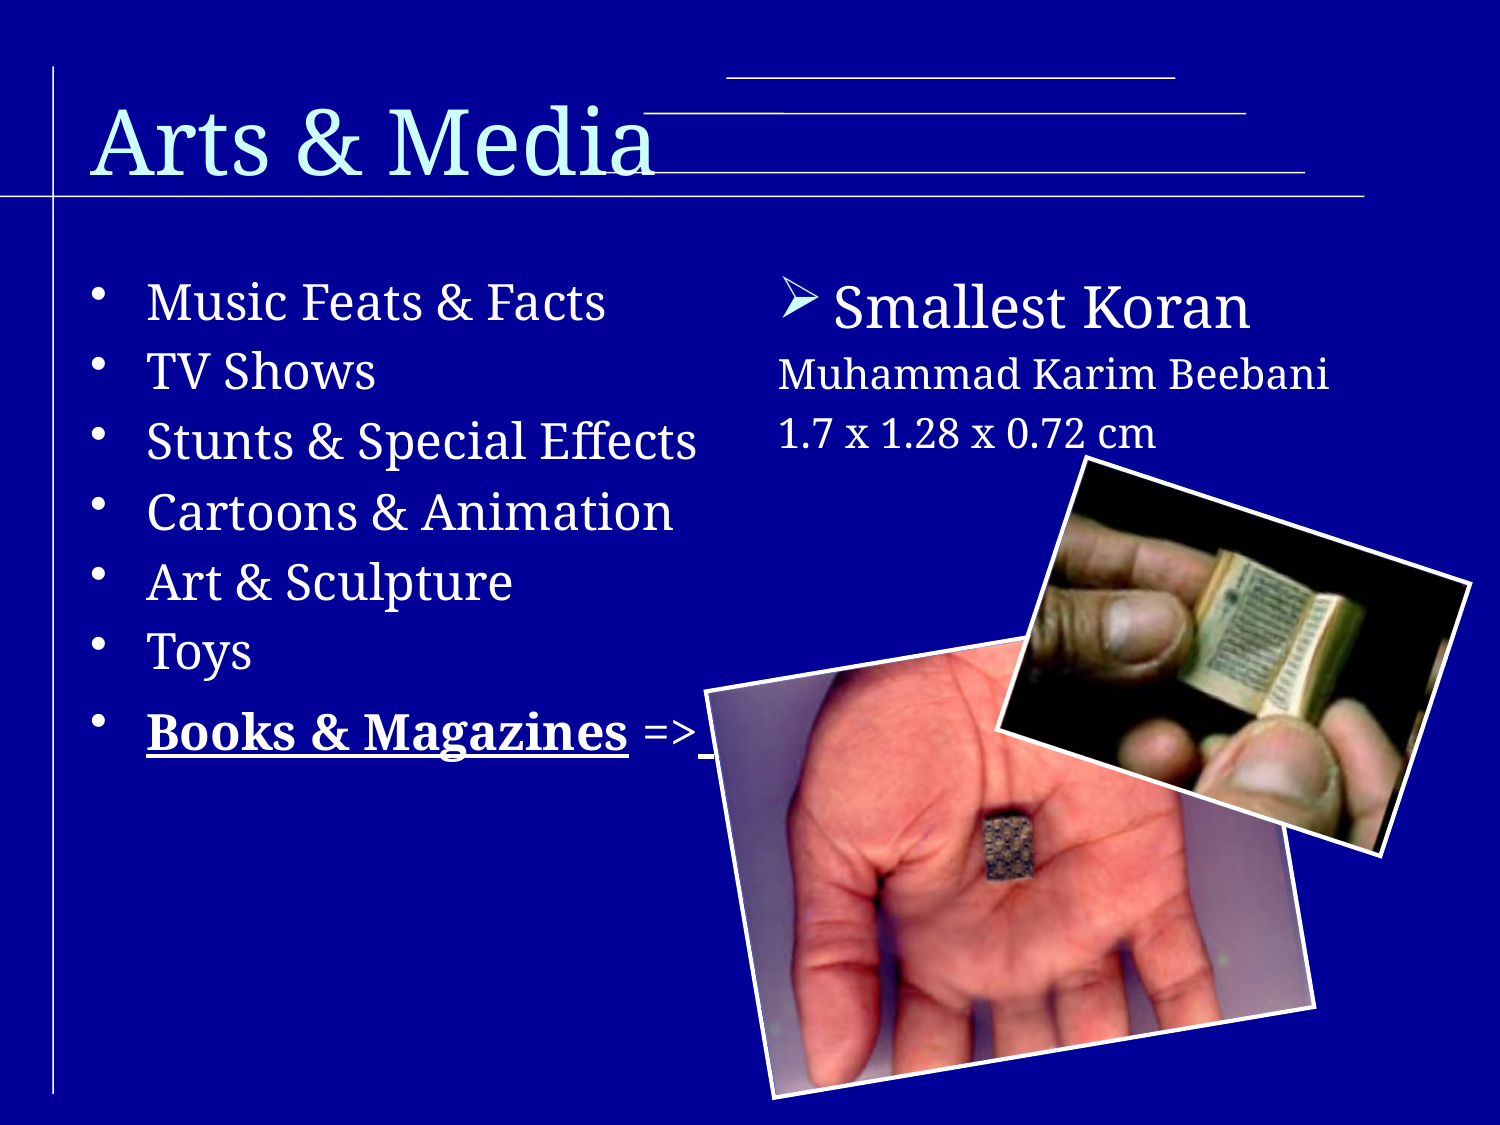

# Arts & Media
Music Feats & Facts
TV Shows
Stunts & Special Effects
Cartoons & Animation
Art & Sculpture
Toys
Books & Magazines => Smallest Koran
Smallest Koran
Muhammad Karim Beebani
1.7 x 1.28 x 0.72 cm